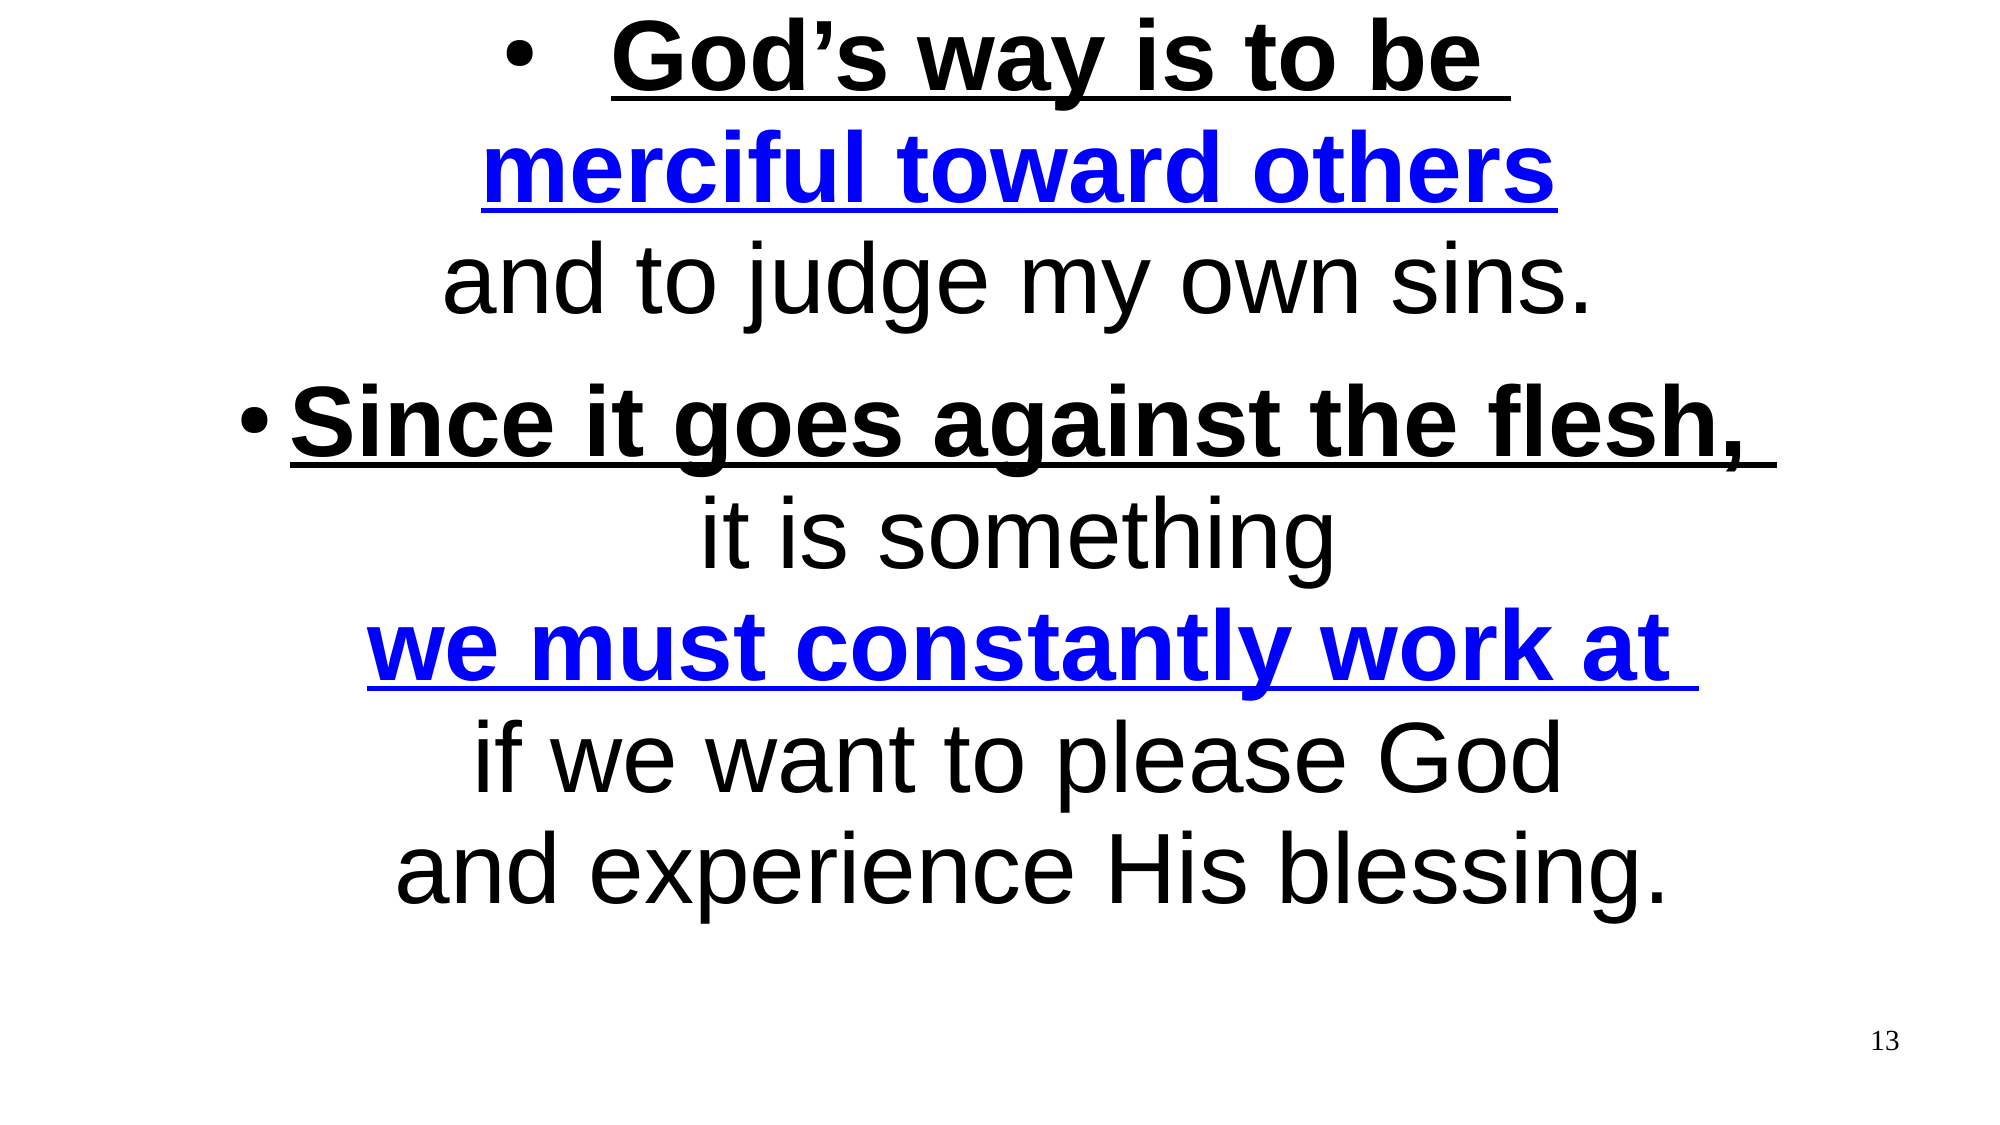

# God’s way is to be merciful toward others and to judge my own sins.
Since it goes against the flesh,
it is something
we must constantly work at
if we want to please God
and experience His blessing.
13